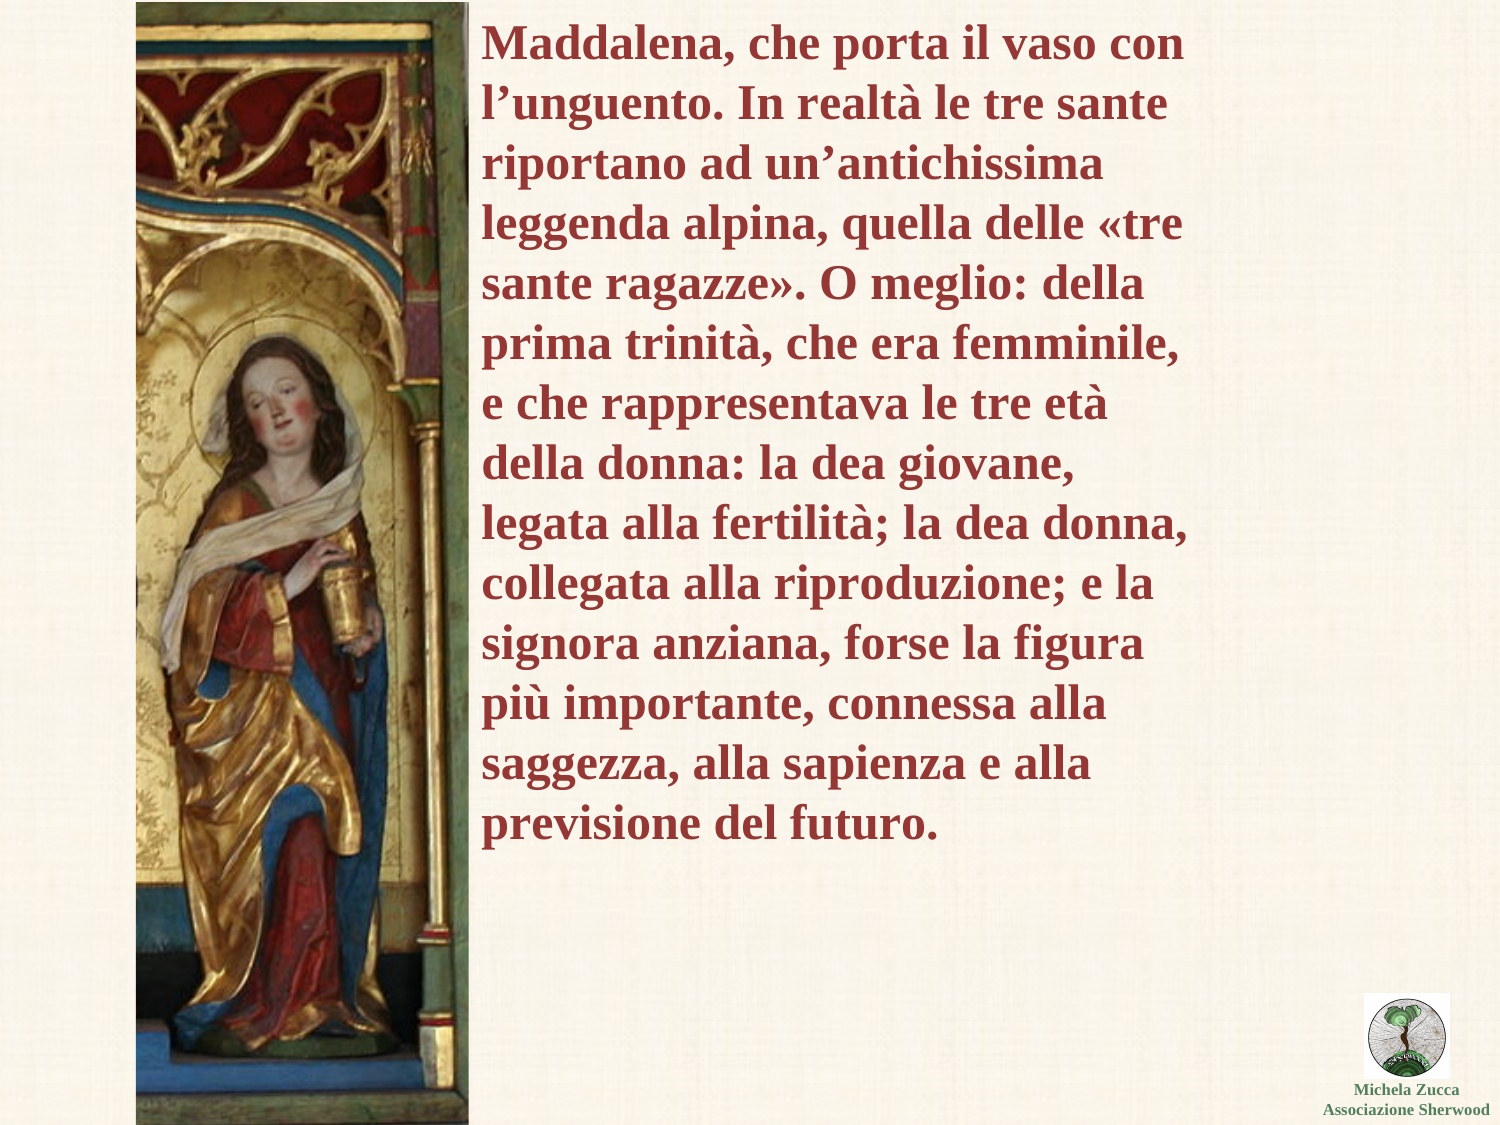

Maddalena, che porta il vaso con l’unguento. In realtà le tre sante riportano ad un’antichissima leggenda alpina, quella delle «tre sante ragazze». O meglio: della prima trinità, che era femminile, e che rappresentava le tre età della donna: la dea giovane, legata alla fertilità; la dea donna, collegata alla riproduzione; e la signora anziana, forse la figura più importante, connessa alla saggezza, alla sapienza e alla previsione del futuro.
Michela Zucca
Associazione Sherwood